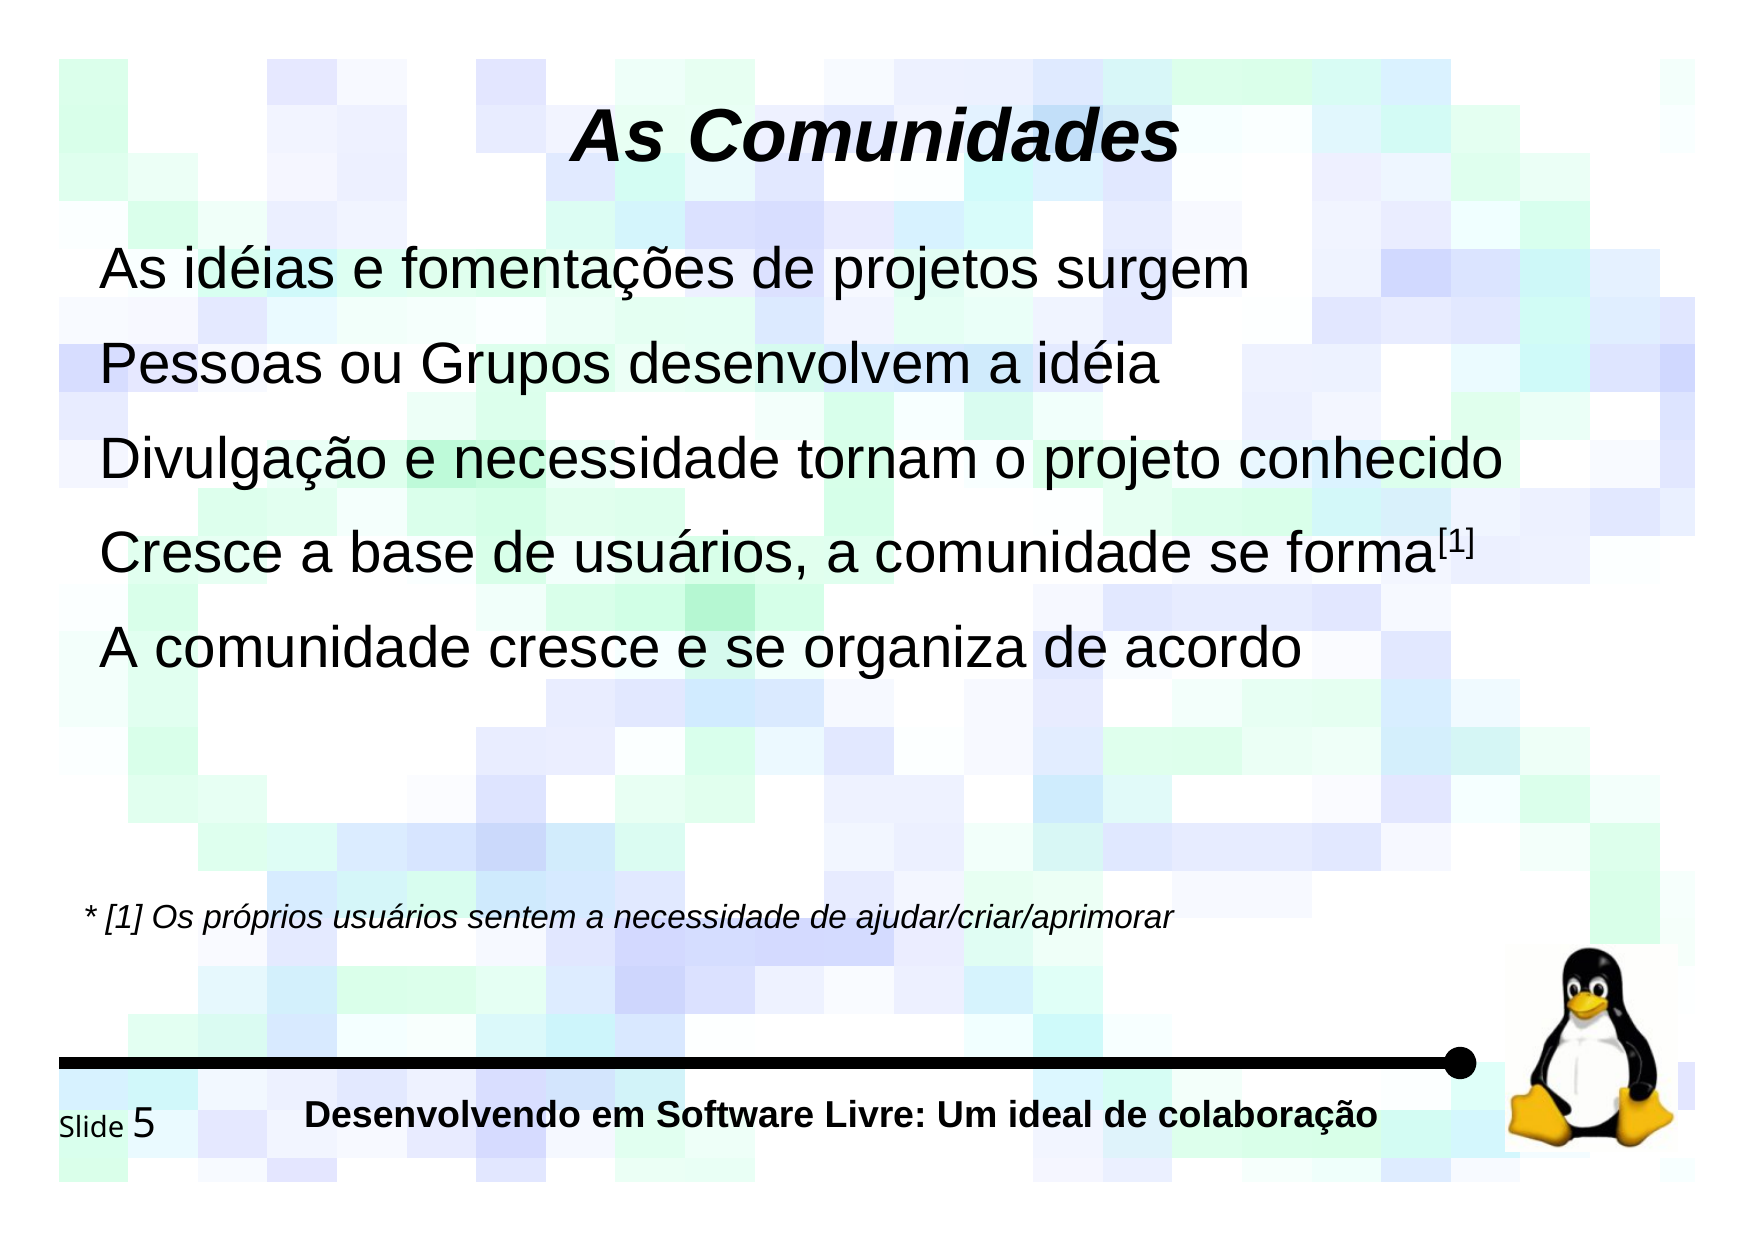

# As Comunidades
 As idéias e fomentações de projetos surgem
 Pessoas ou Grupos desenvolvem a idéia
 Divulgação e necessidade tornam o projeto conhecido
 Cresce a base de usuários, a comunidade se forma[1]
 A comunidade cresce e se organiza de acordo
* [1] Os próprios usuários sentem a necessidade de ajudar/criar/aprimorar